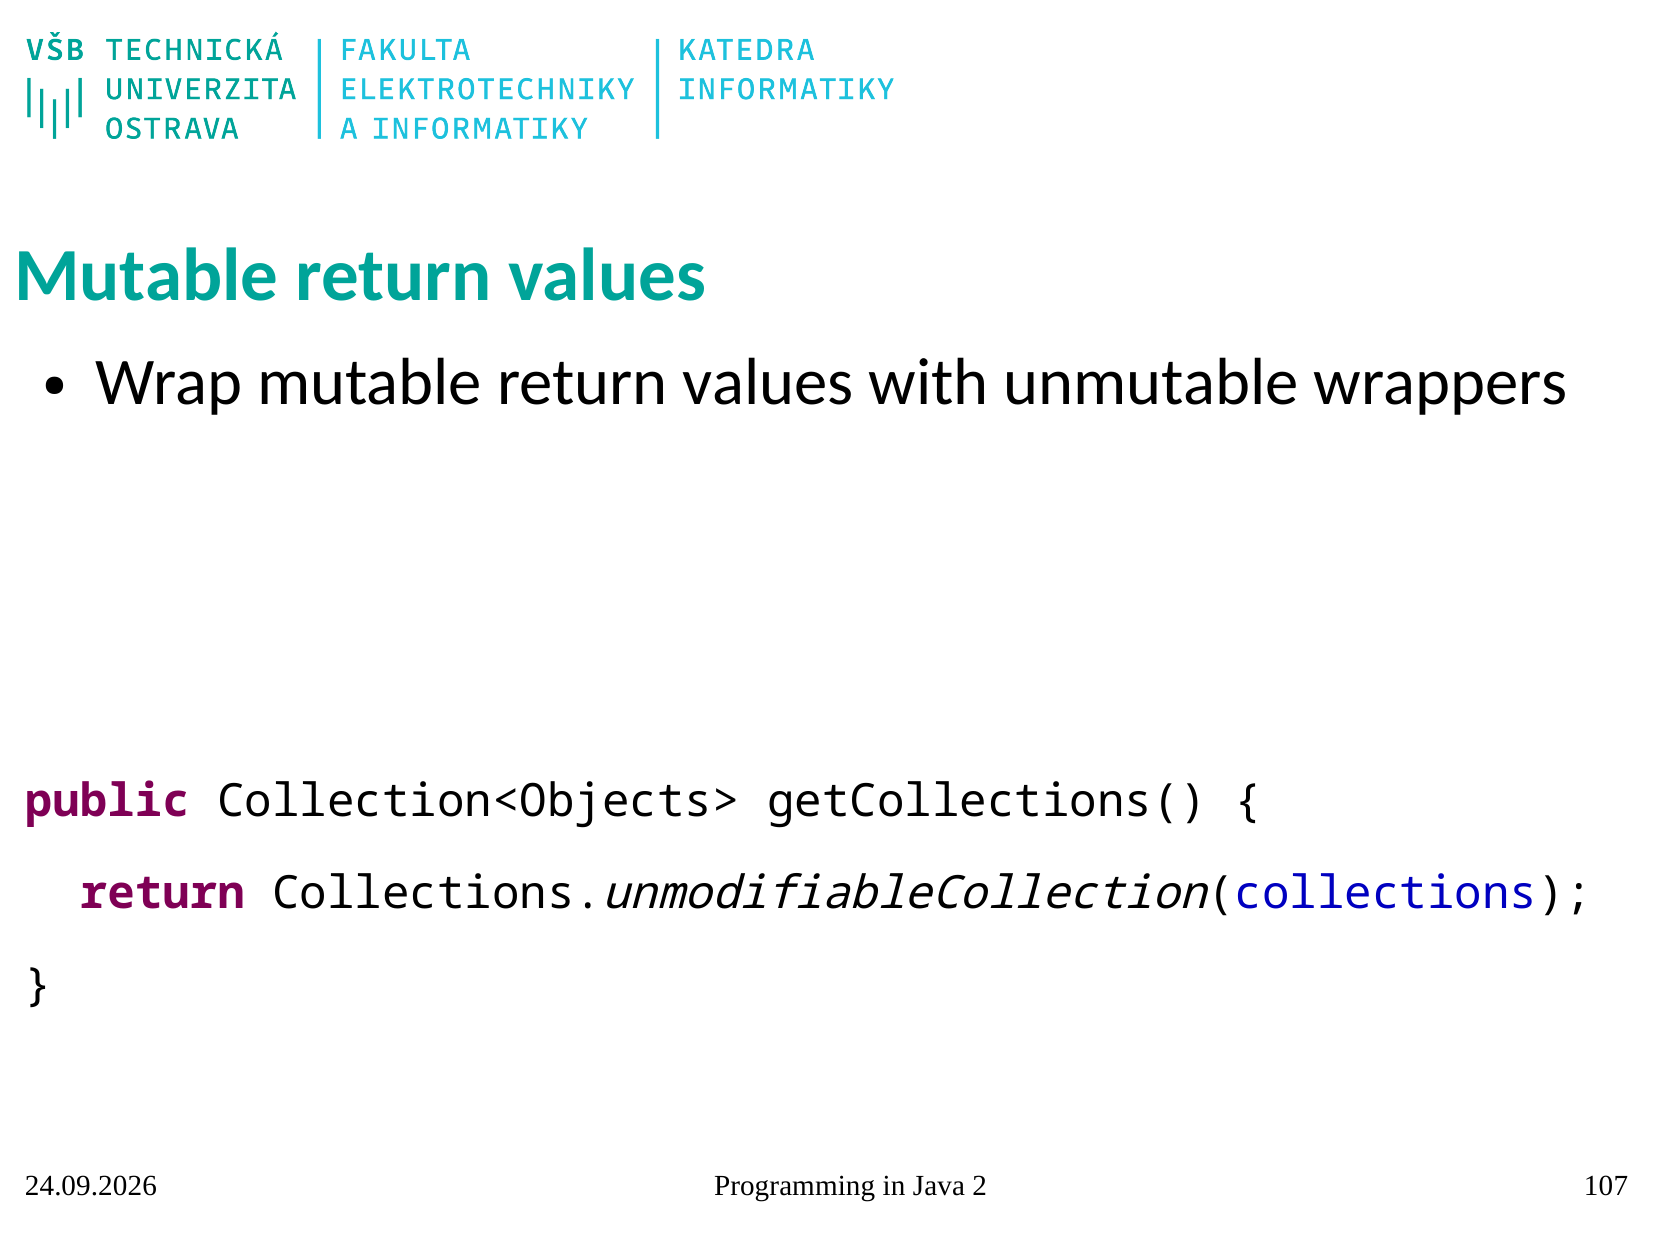

# Mutable return values
Wrap mutable return values with unmutable wrappers
public Collection<Objects> getCollections() {
 return Collections.unmodifiableCollection(collections);
}
Programming in Java 2
107